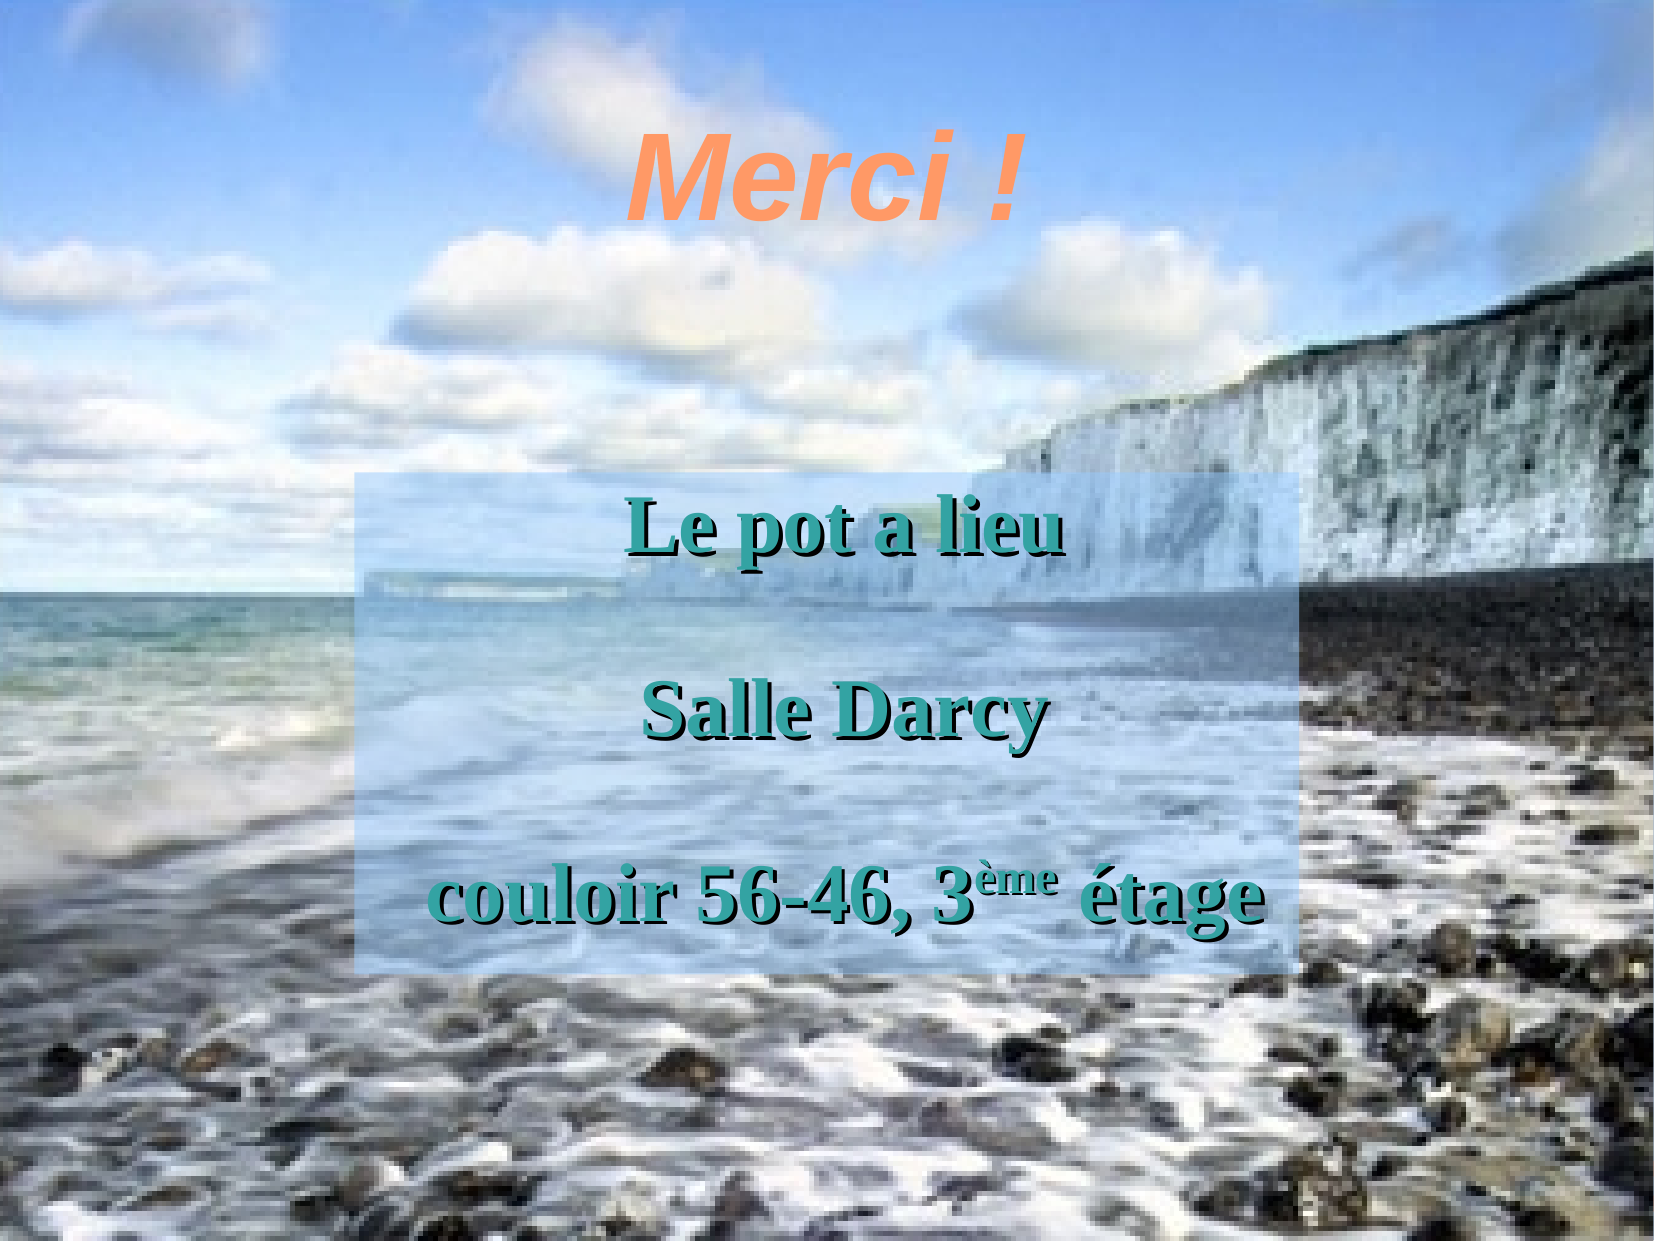

# Merci !
Le pot a lieu
Salle Darcy
couloir 56-46, 3ème étage